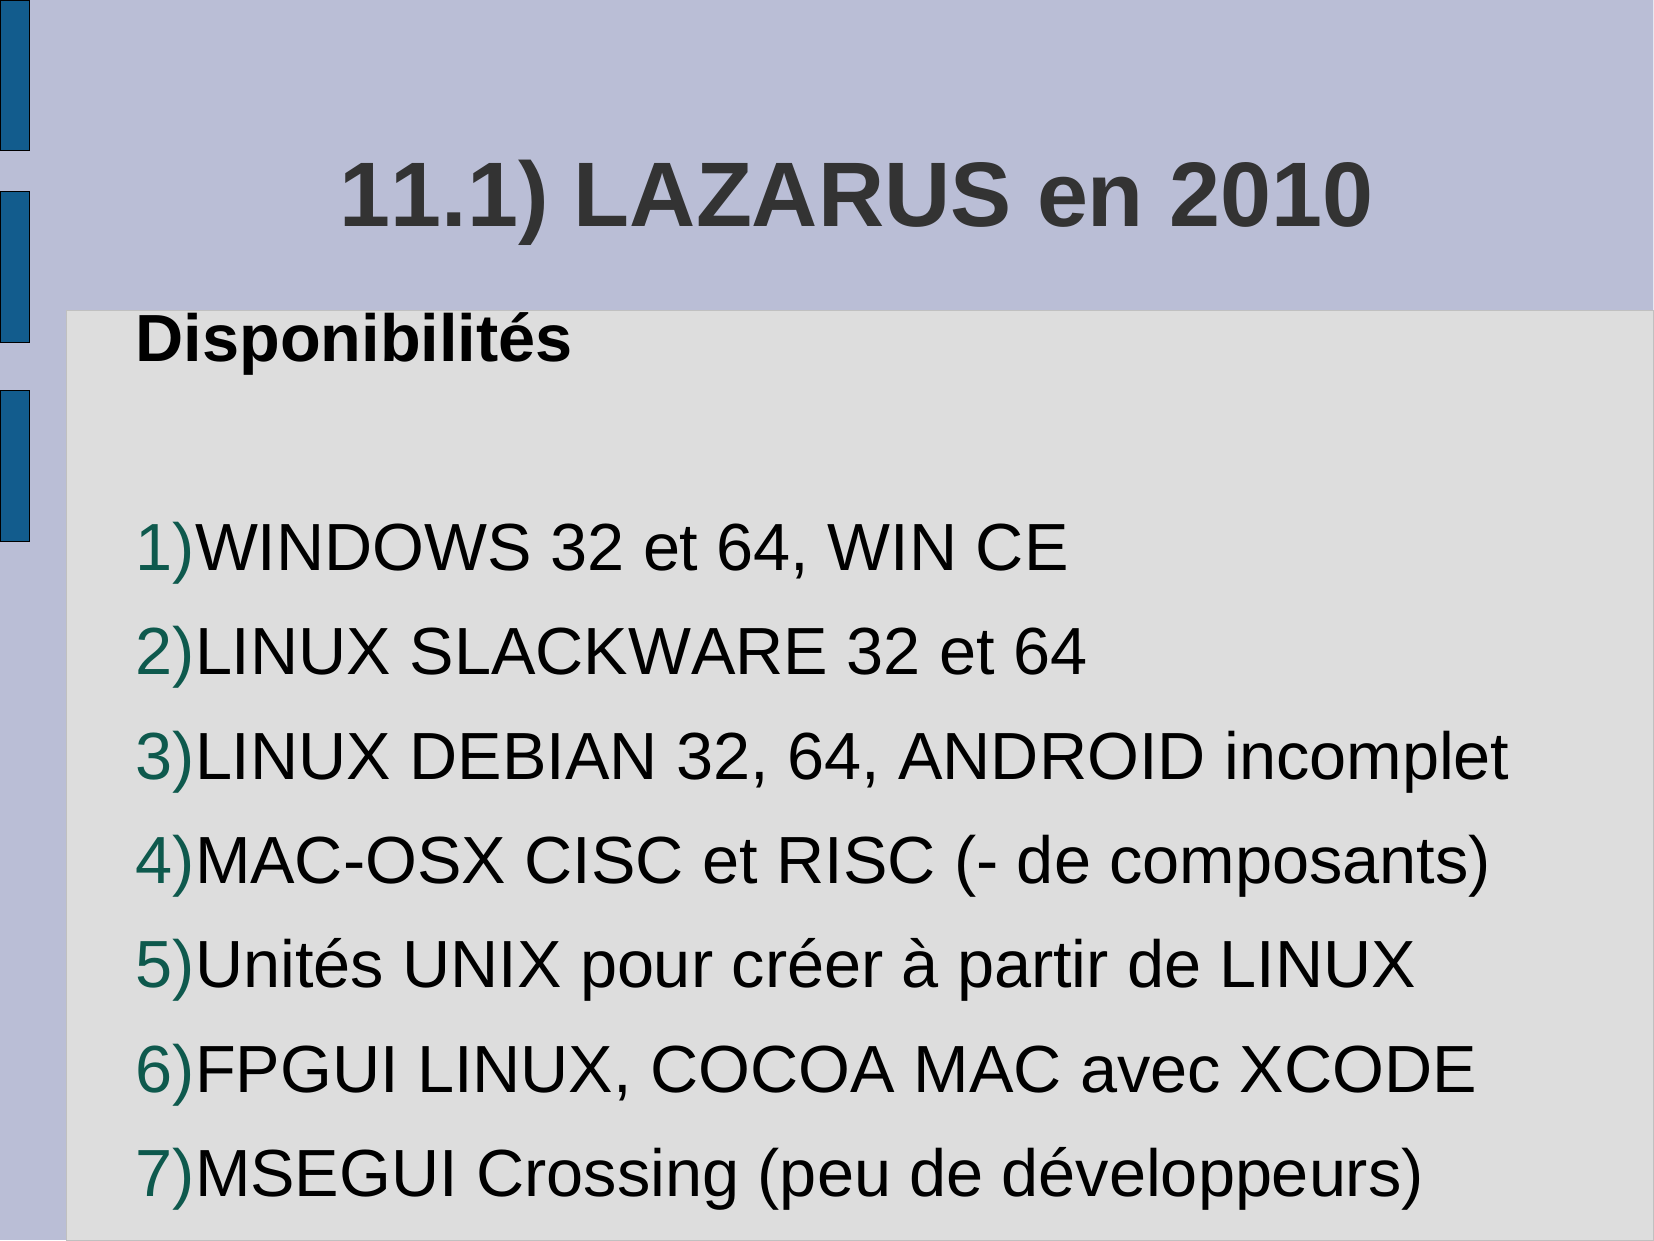

# 11.1) LAZARUS en 2010
Disponibilités
WINDOWS 32 et 64, WIN CE
LINUX SLACKWARE 32 et 64
LINUX DEBIAN 32, 64, ANDROID incomplet
MAC-OSX CISC et RISC (- de composants)
Unités UNIX pour créer à partir de LINUX
FPGUI LINUX, COCOA MAC avec XCODE
MSEGUI Crossing (peu de développeurs)